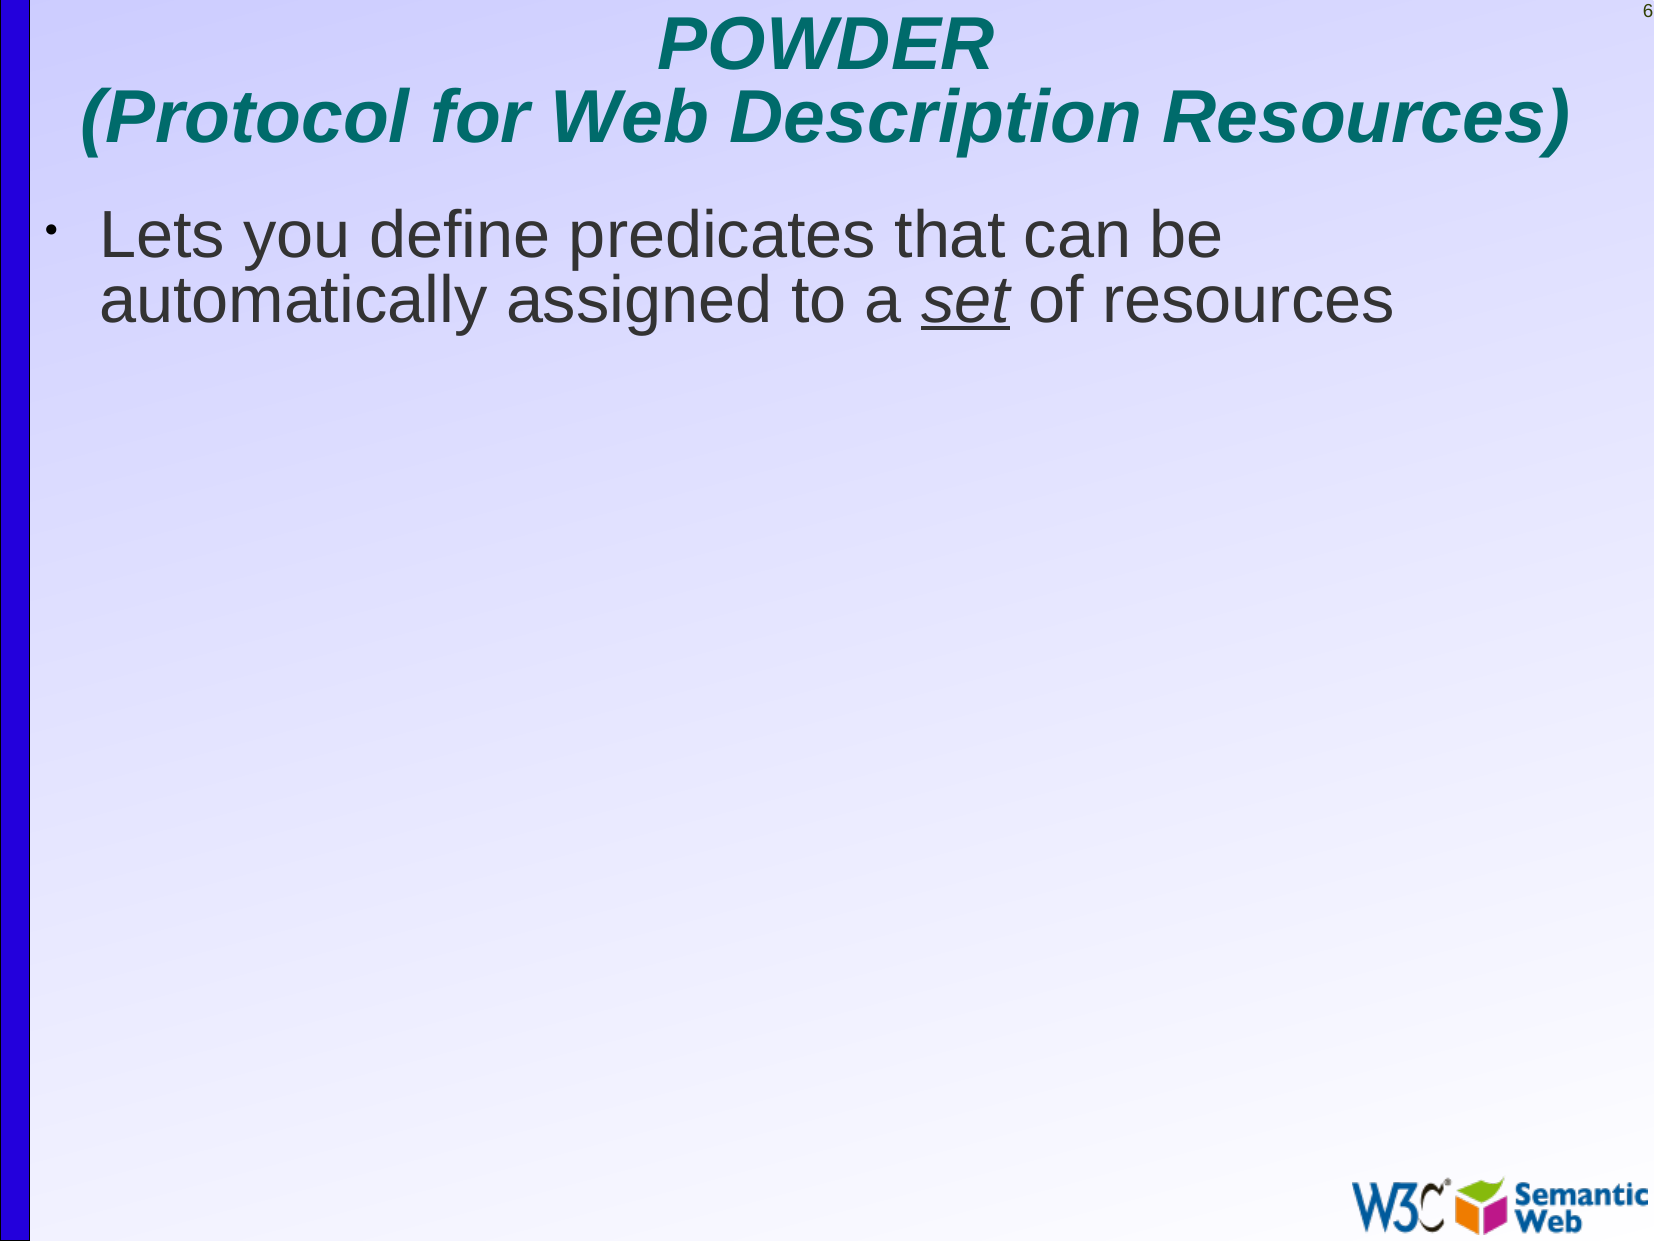

# POWDER (Protocol for Web Description Resources)
Lets you define predicates that can be automatically assigned to a set of resources